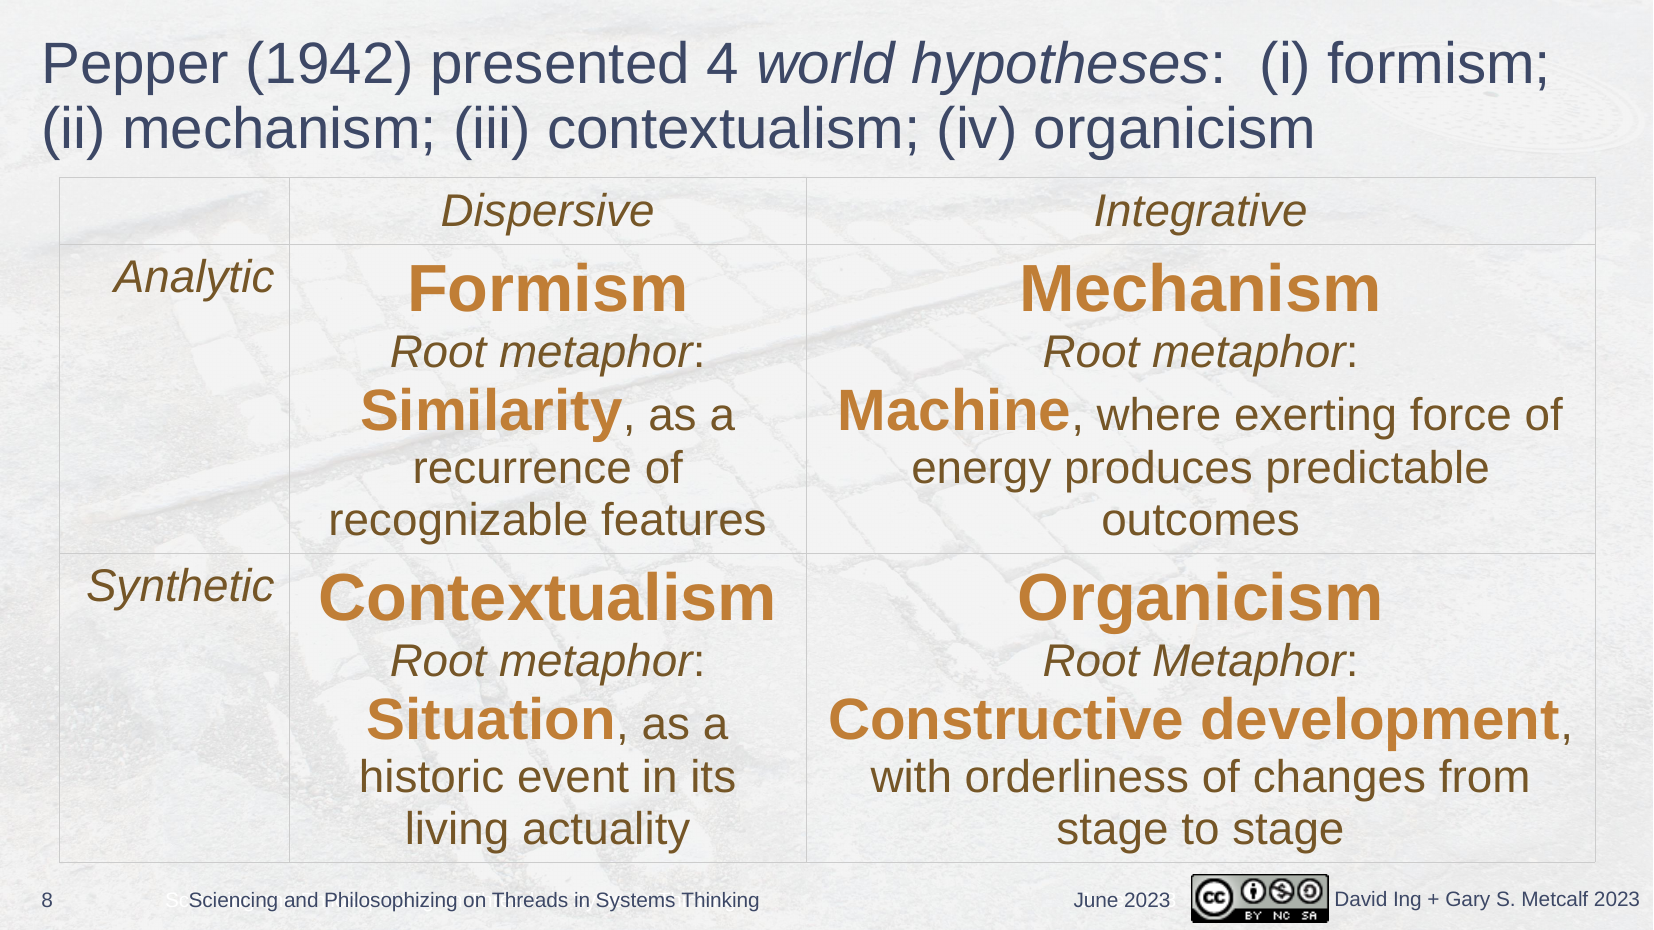

# Pepper (1942) presented 4 world hypotheses: (i) formism; (ii) mechanism; (iii) contextualism; (iv) organicism
| | Dispersive | Integrative |
| --- | --- | --- |
| Analytic | Formism Root metaphor: Similarity, as a recurrence of recognizable features | Mechanism Root metaphor: Machine, where exerting force of energy produces predictable outcomes |
| Synthetic | Contextualism Root metaphor: Situation, as a historic event in its living actuality | Organicism Root Metaphor: Constructive development, with orderliness of changes from stage to stage |
Sciencing and Philosophizing on Threads in Systems Thinking
June 2023